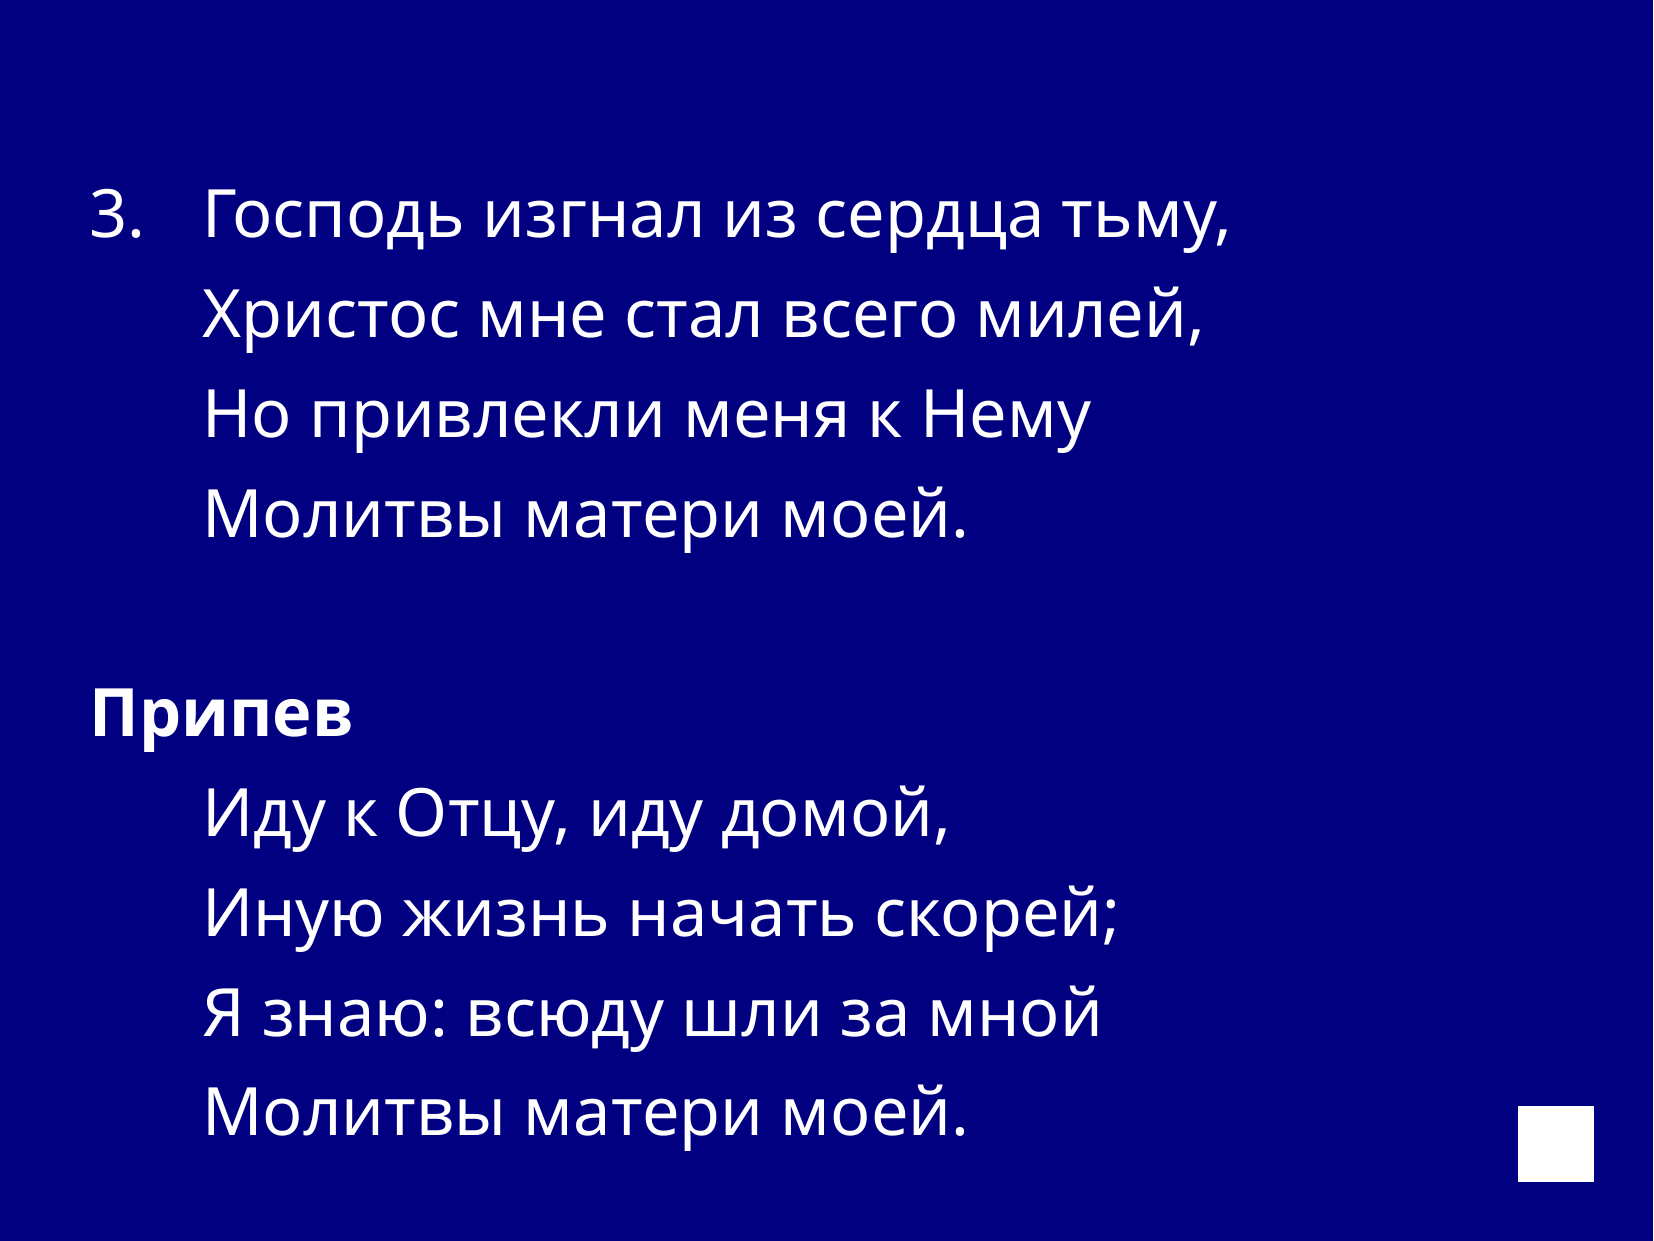

3.	Господь изгнал из сердца тьму,
	Христос мне стал всего милей,
	Но привлекли меня к Нему
	Молитвы матери моей.
Припев
	Иду к Отцу, иду домой,
	Иную жизнь начать скорей;
	Я знаю: всюду шли за мной
	Молитвы матери моей.